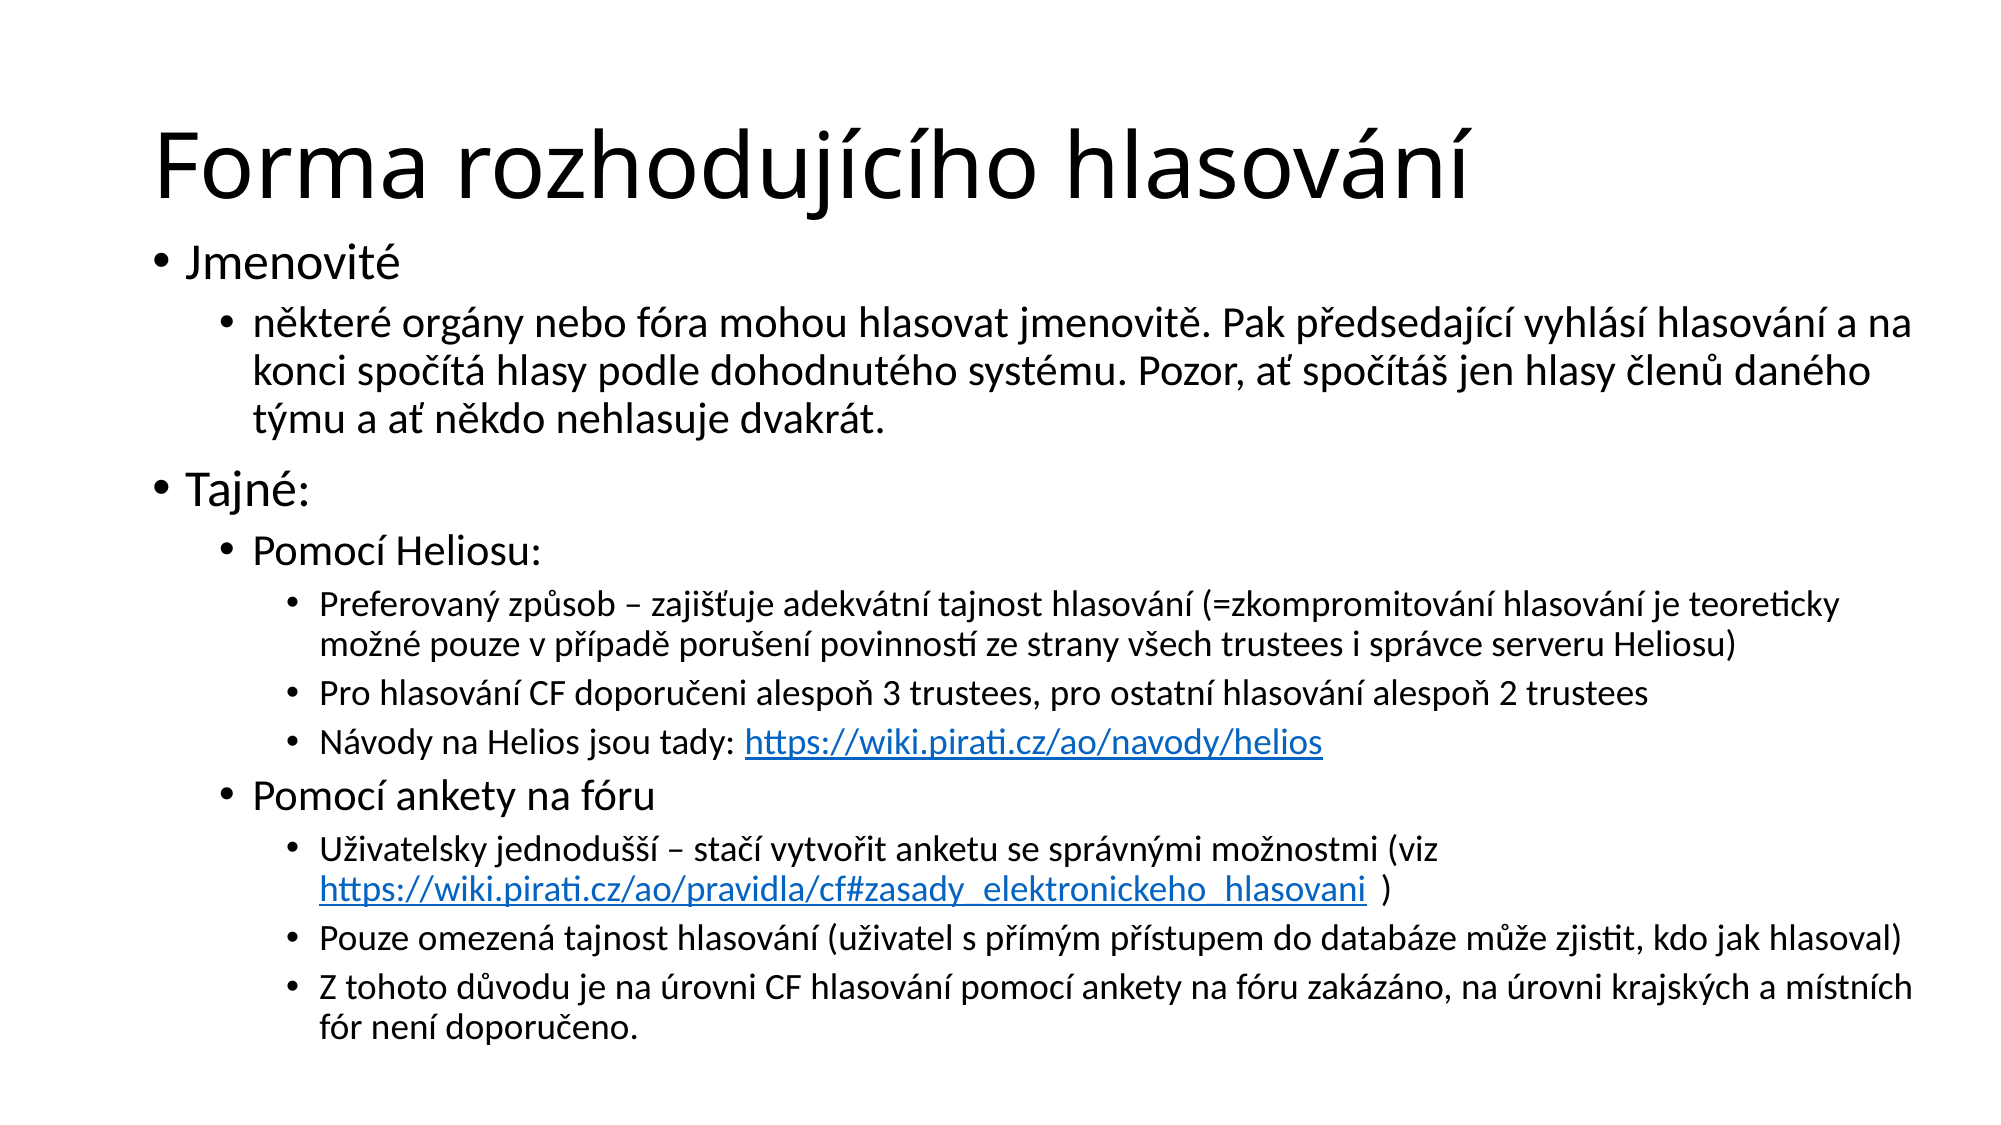

# Forma rozhodujícího hlasování
Jmenovité
některé orgány nebo fóra mohou hlasovat jmenovitě. Pak předsedající vyhlásí hlasování a na konci spočítá hlasy podle dohodnutého systému. Pozor, ať spočítáš jen hlasy členů daného týmu a ať někdo nehlasuje dvakrát.
Tajné:
Pomocí Heliosu:
Preferovaný způsob – zajišťuje adekvátní tajnost hlasování (=zkompromitování hlasování je teoreticky možné pouze v případě porušení povinností ze strany všech trustees i správce serveru Heliosu)
Pro hlasování CF doporučeni alespoň 3 trustees, pro ostatní hlasování alespoň 2 trustees
Návody na Helios jsou tady: https://wiki.pirati.cz/ao/navody/helios
Pomocí ankety na fóru
Uživatelsky jednodušší – stačí vytvořit anketu se správnými možnostmi (viz https://wiki.pirati.cz/ao/pravidla/cf#zasady_elektronickeho_hlasovani )
Pouze omezená tajnost hlasování (uživatel s přímým přístupem do databáze může zjistit, kdo jak hlasoval)
Z tohoto důvodu je na úrovni CF hlasování pomocí ankety na fóru zakázáno, na úrovni krajských a místních fór není doporučeno.